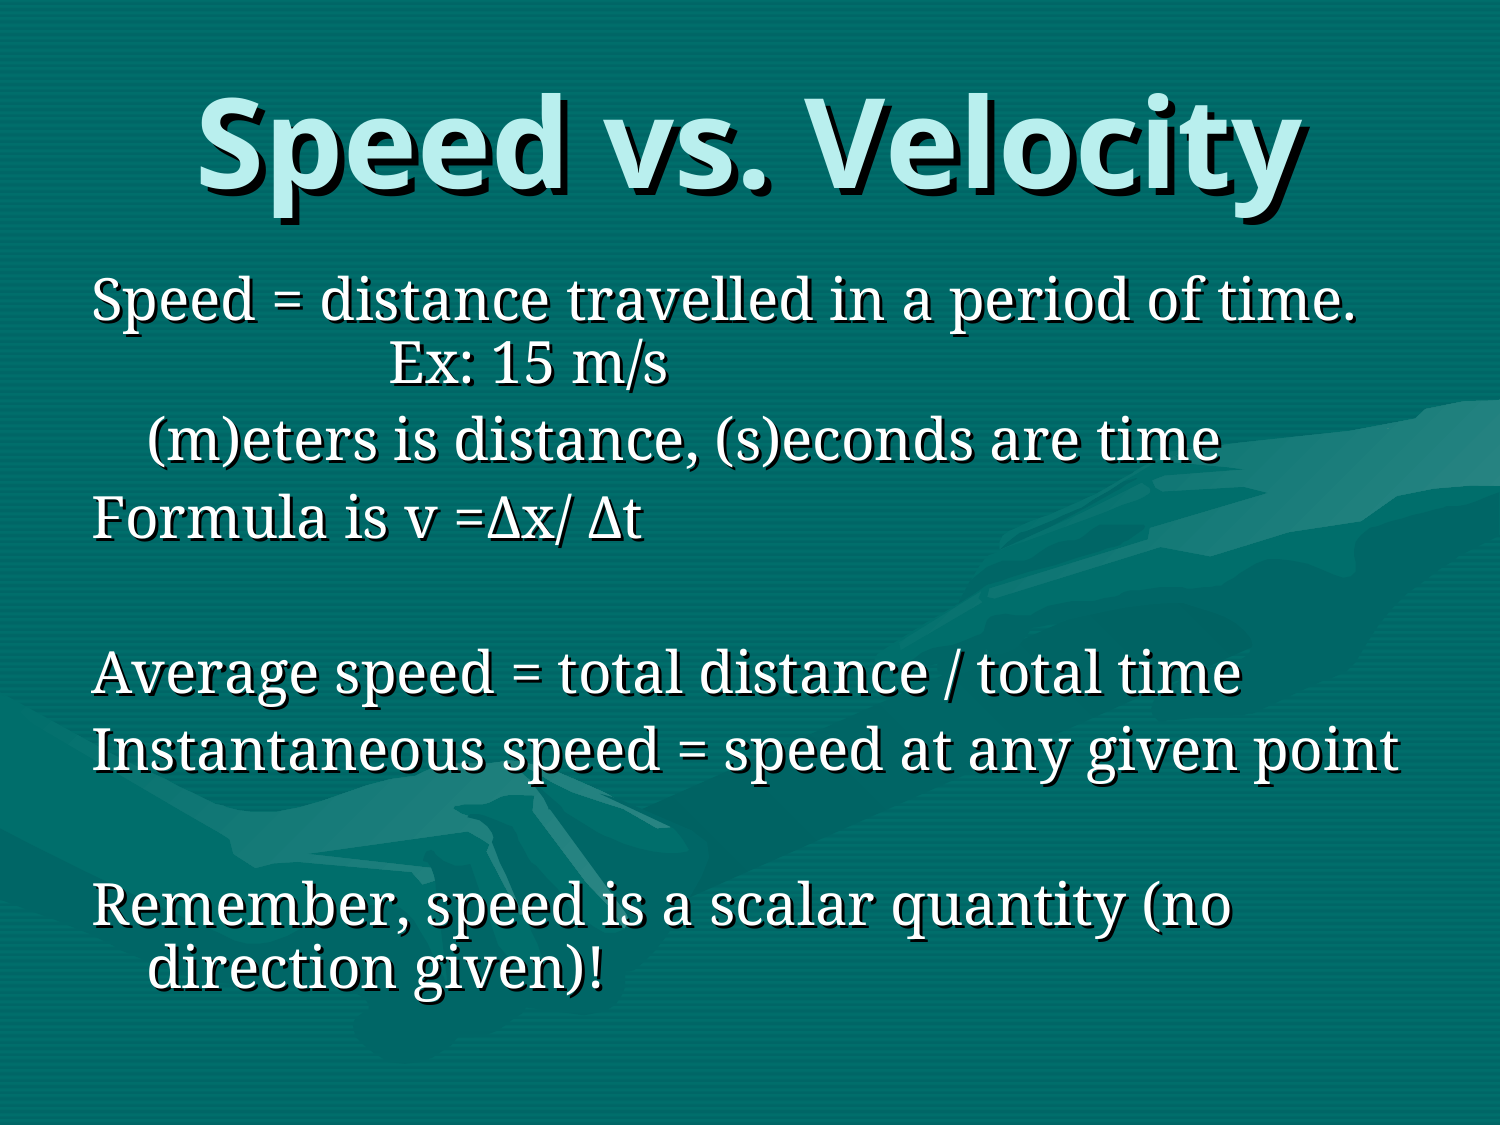

Speed vs. Velocity
Speed = distance travelled in a period of time. 		Ex: 15 m/s
	(m)eters is distance, (s)econds are time
Formula is v =Δx/ Δt
Average speed = total distance / total time
Instantaneous speed = speed at any given point
Remember, speed is a scalar quantity (no direction given)!